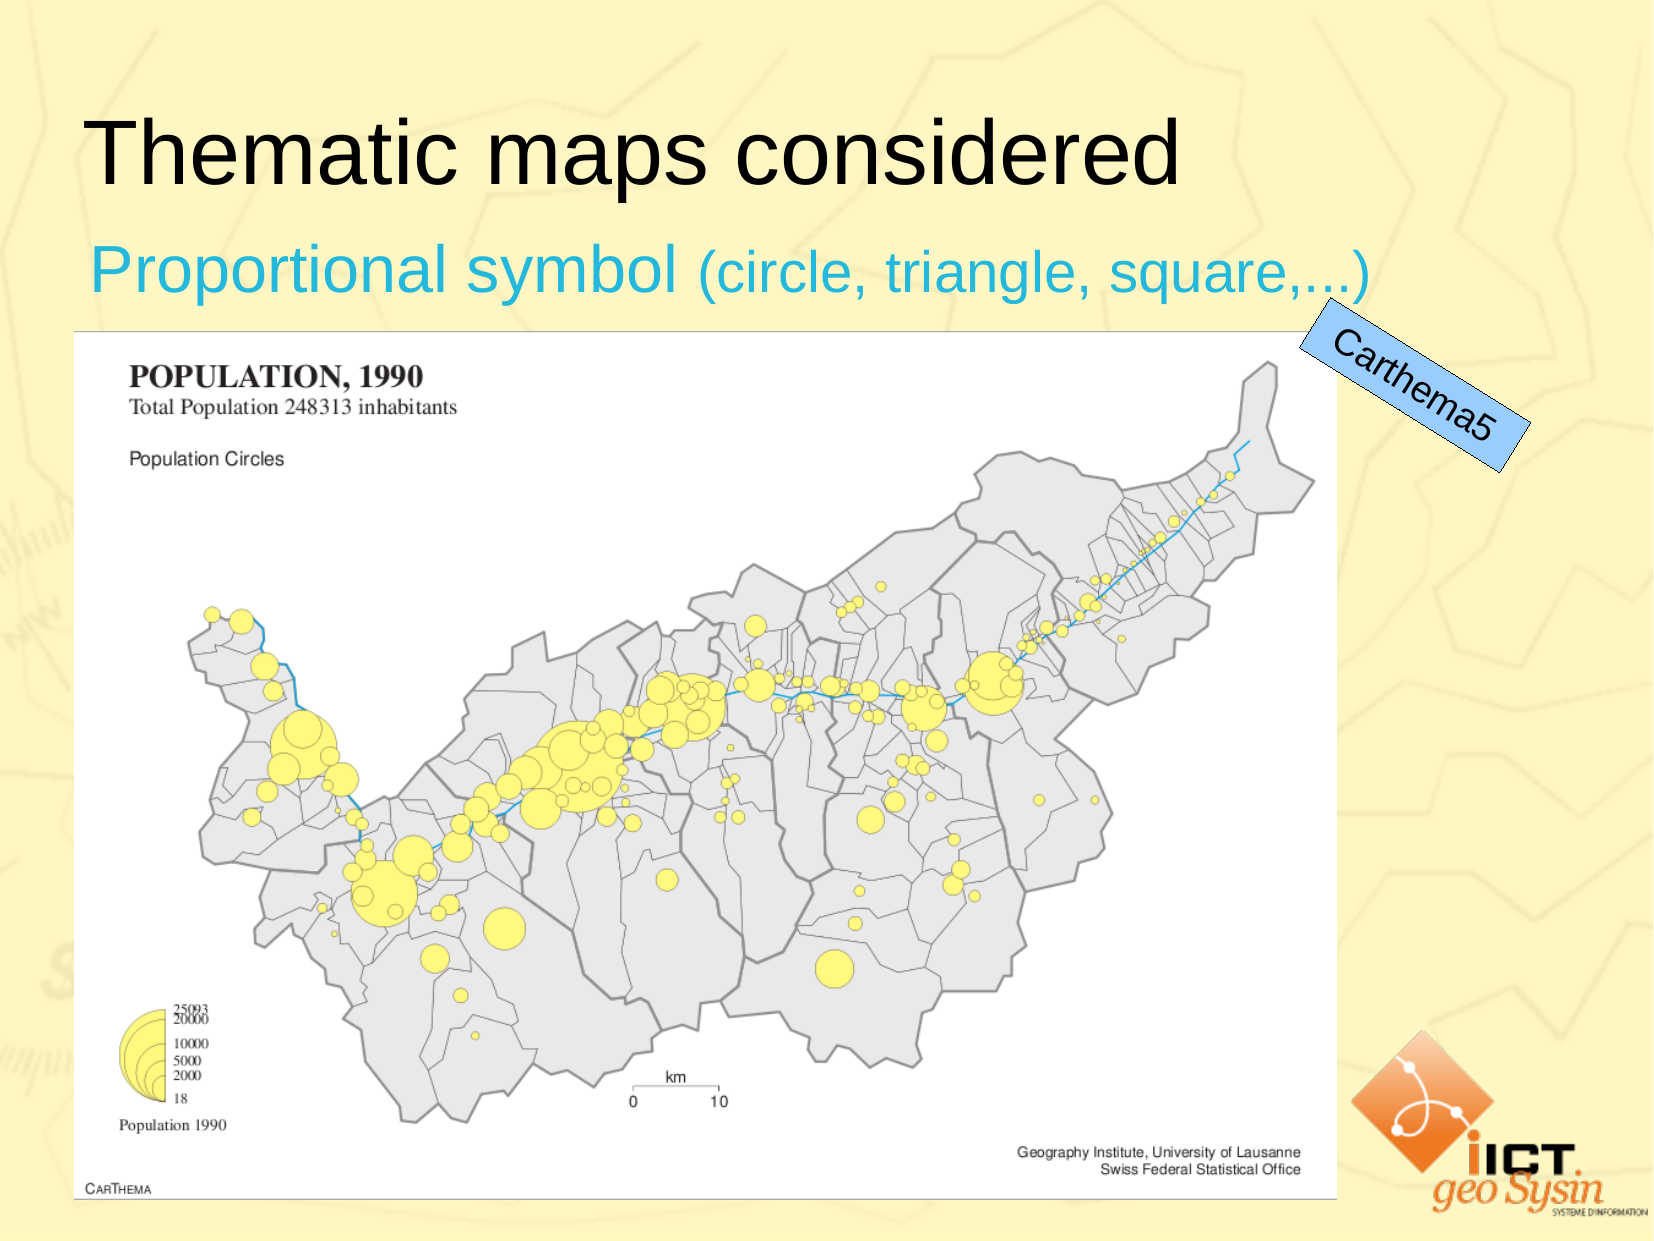

# Thematic maps considered
Proportional symbol (circle, triangle, square,...)
Carthema5